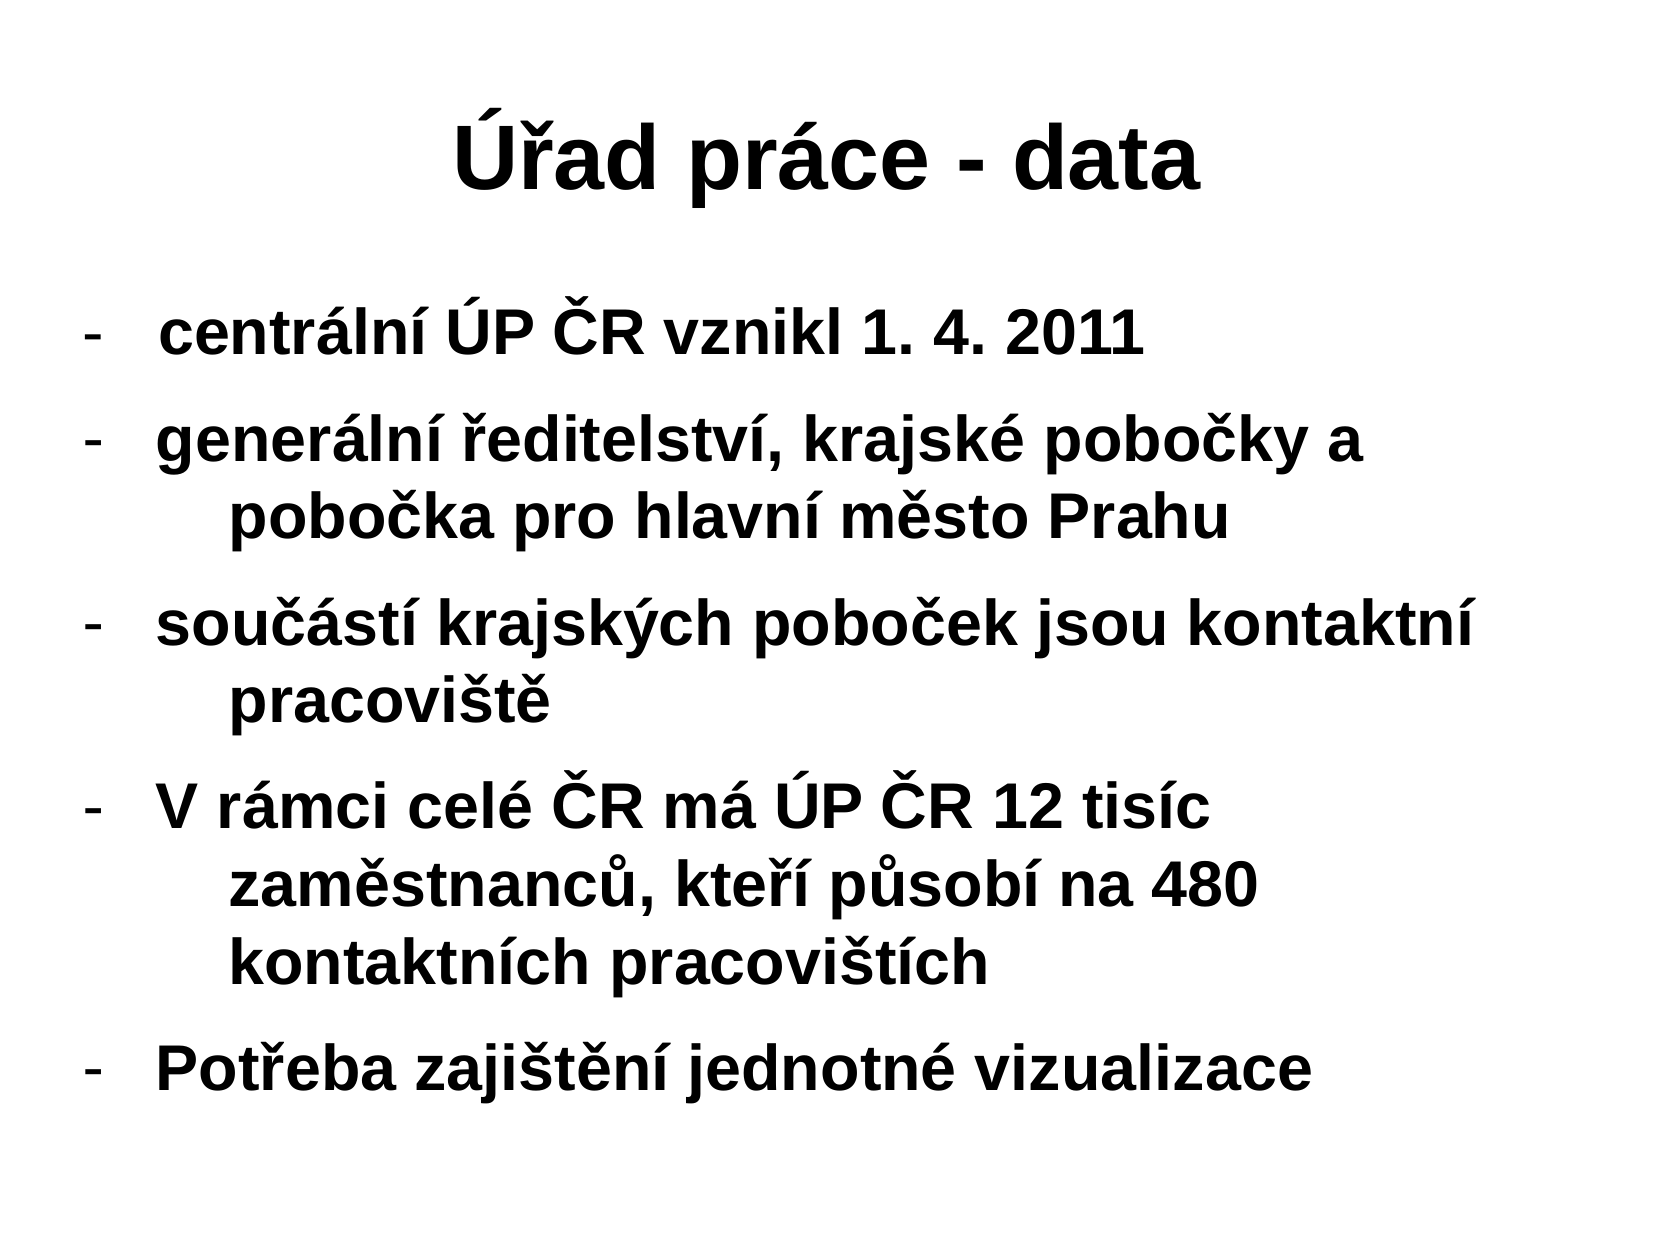

# Úřad práce - data
- centrální ÚP ČR vznikl 1. 4. 2011
generální ředitelství, krajské pobočky a pobočka pro hlavní město Prahu
součástí krajských poboček jsou kontaktní pracoviště
V rámci celé ČR má ÚP ČR 12 tisíc zaměstnanců, kteří působí na 480 kontaktních pracovištích
Potřeba zajištění jednotné vizualizace